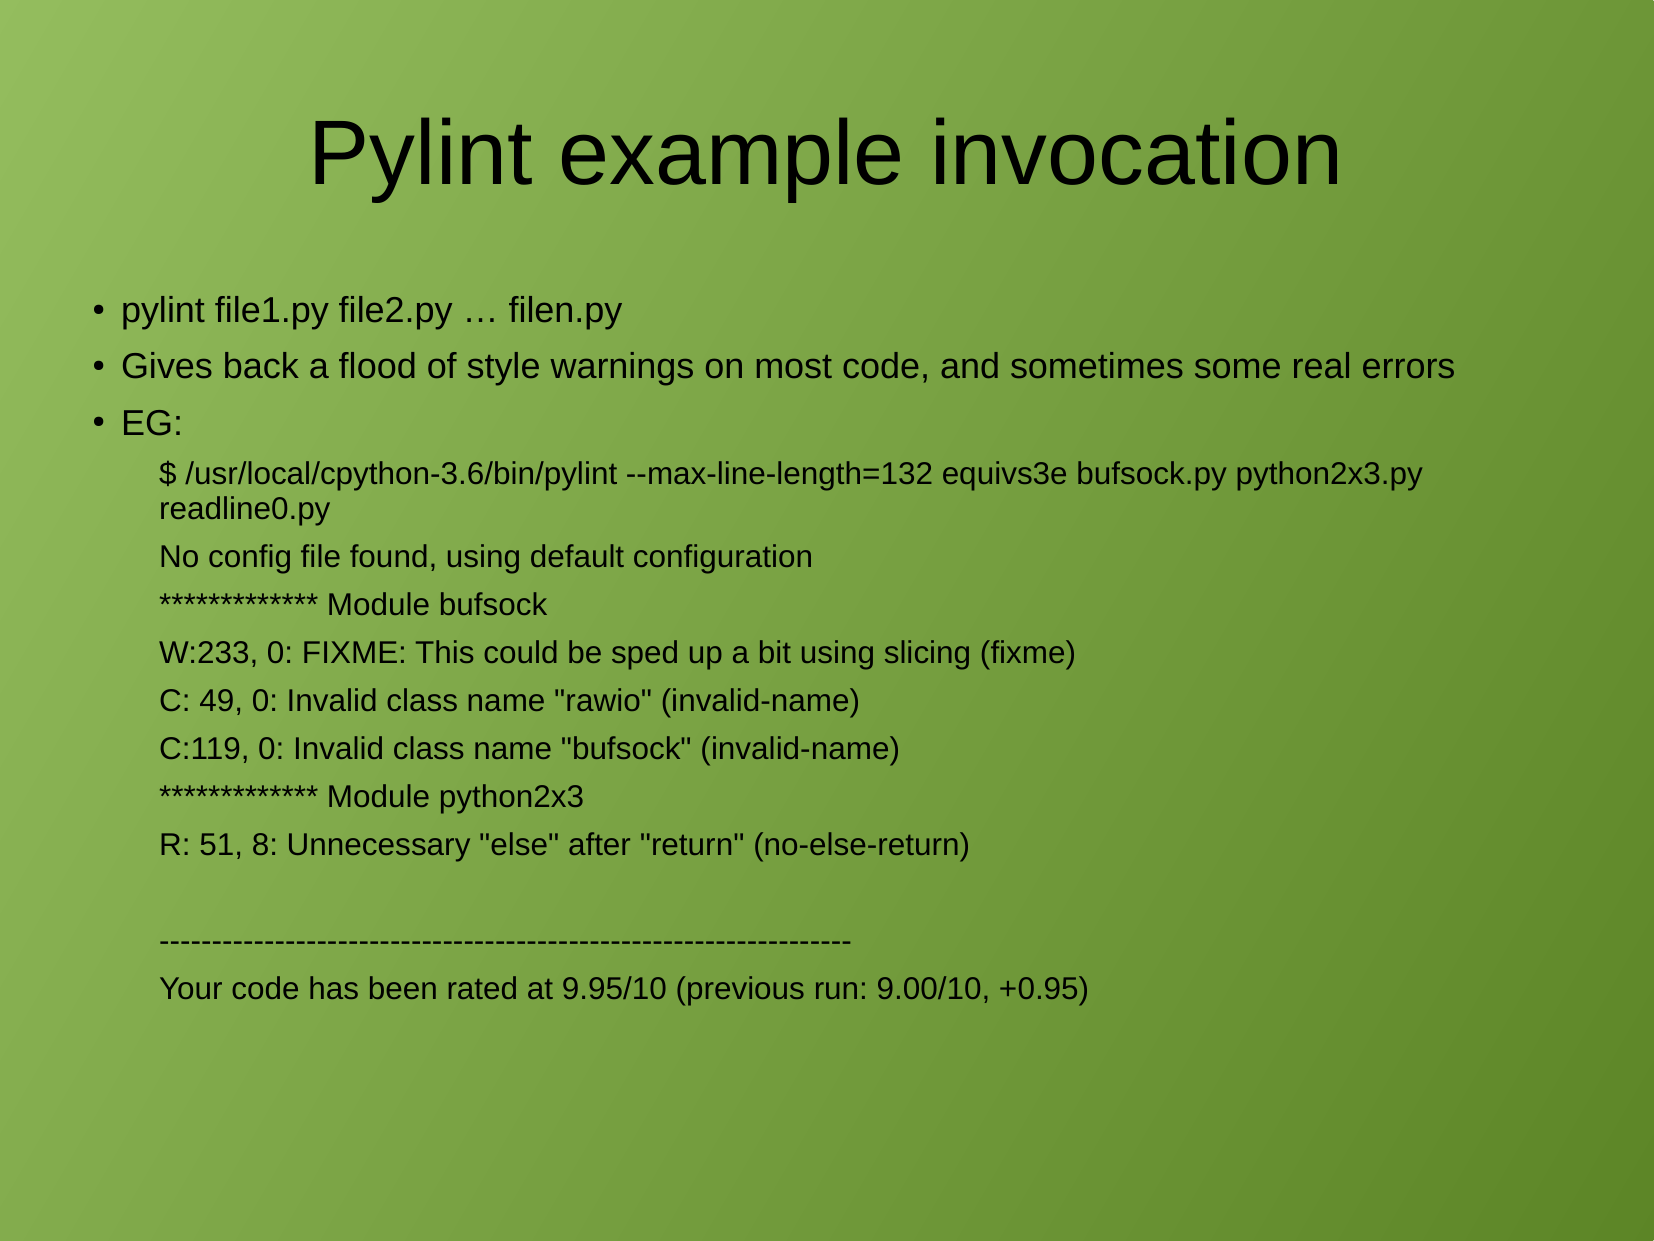

# Pylint example invocation
pylint file1.py file2.py … filen.py
Gives back a flood of style warnings on most code, and sometimes some real errors
EG:
$ /usr/local/cpython-3.6/bin/pylint --max-line-length=132 equivs3e bufsock.py python2x3.py readline0.py
No config file found, using default configuration
************* Module bufsock
W:233, 0: FIXME: This could be sped up a bit using slicing (fixme)
C: 49, 0: Invalid class name "rawio" (invalid-name)
C:119, 0: Invalid class name "bufsock" (invalid-name)
************* Module python2x3
R: 51, 8: Unnecessary "else" after "return" (no-else-return)
------------------------------------------------------------------
Your code has been rated at 9.95/10 (previous run: 9.00/10, +0.95)